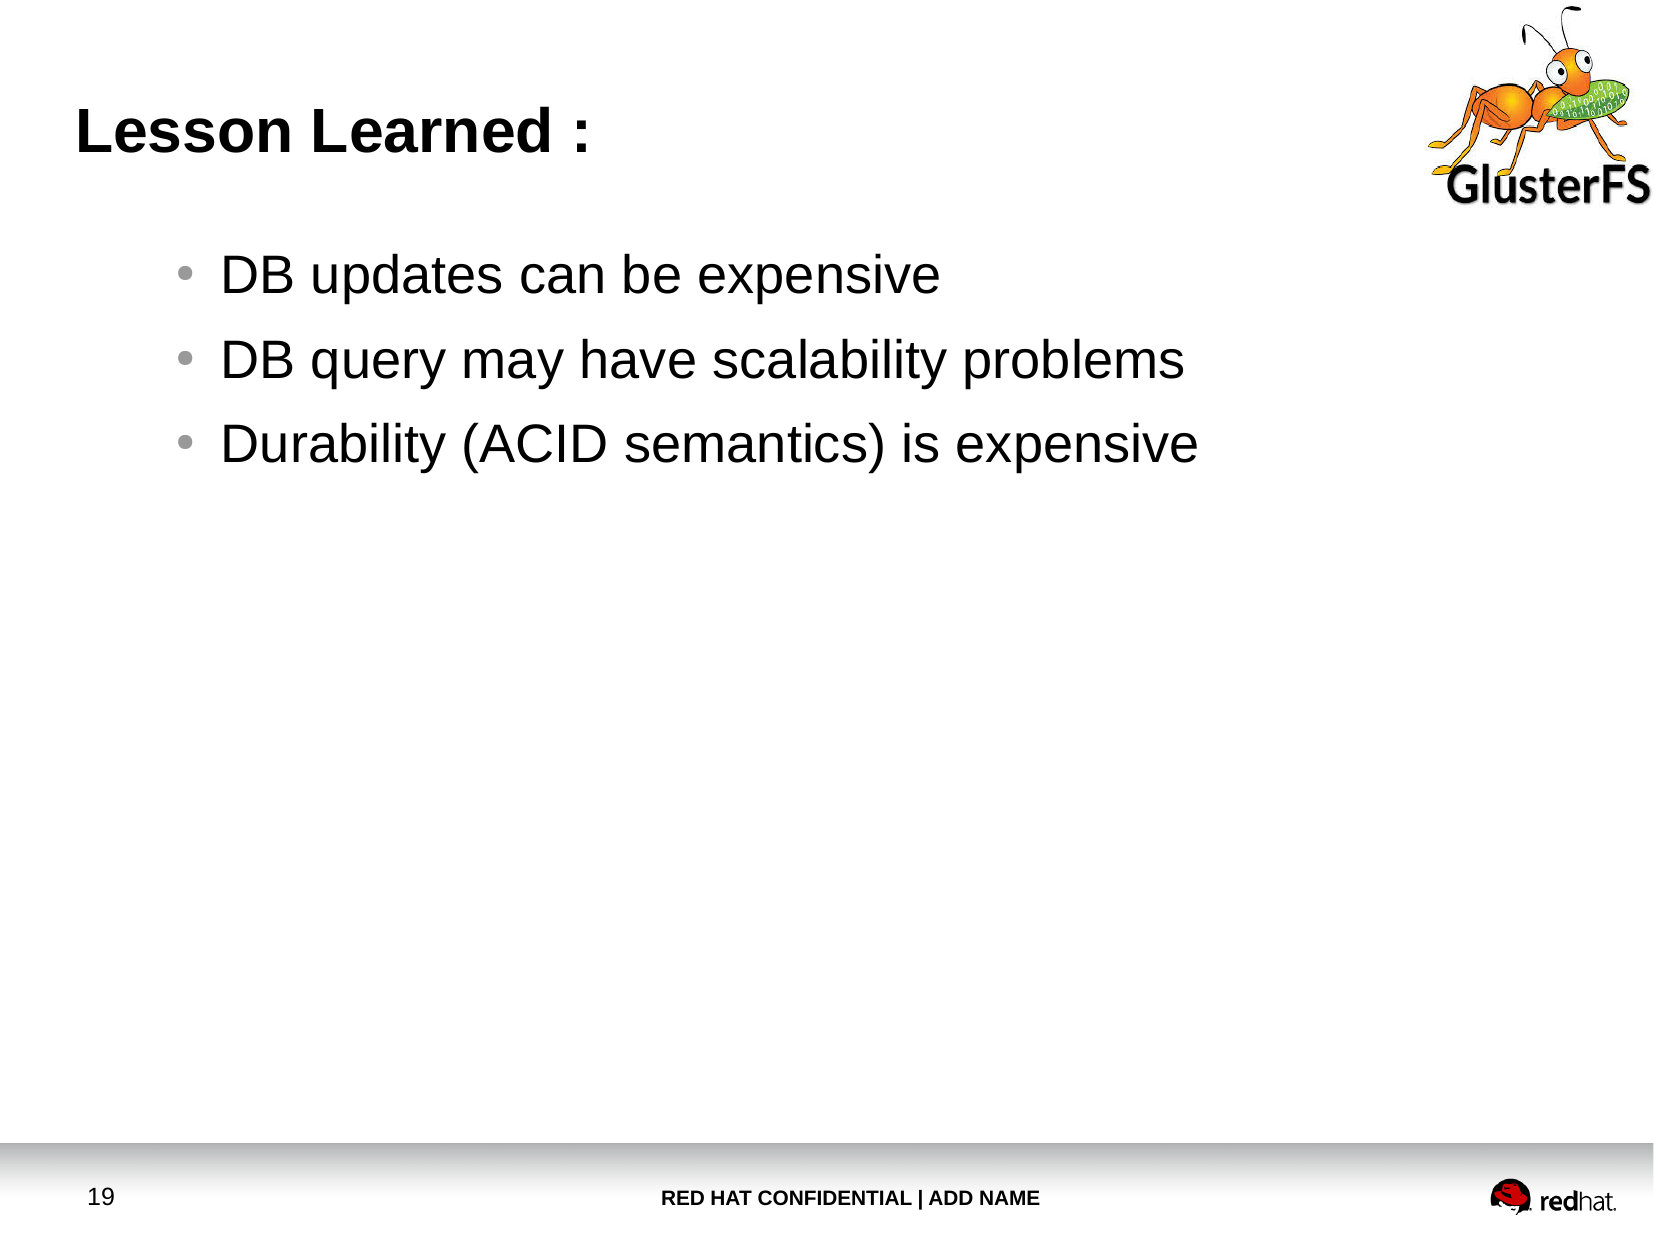

# Lesson Learned :
DB updates can be expensive
DB query may have scalability problems
Durability (ACID semantics) is expensive